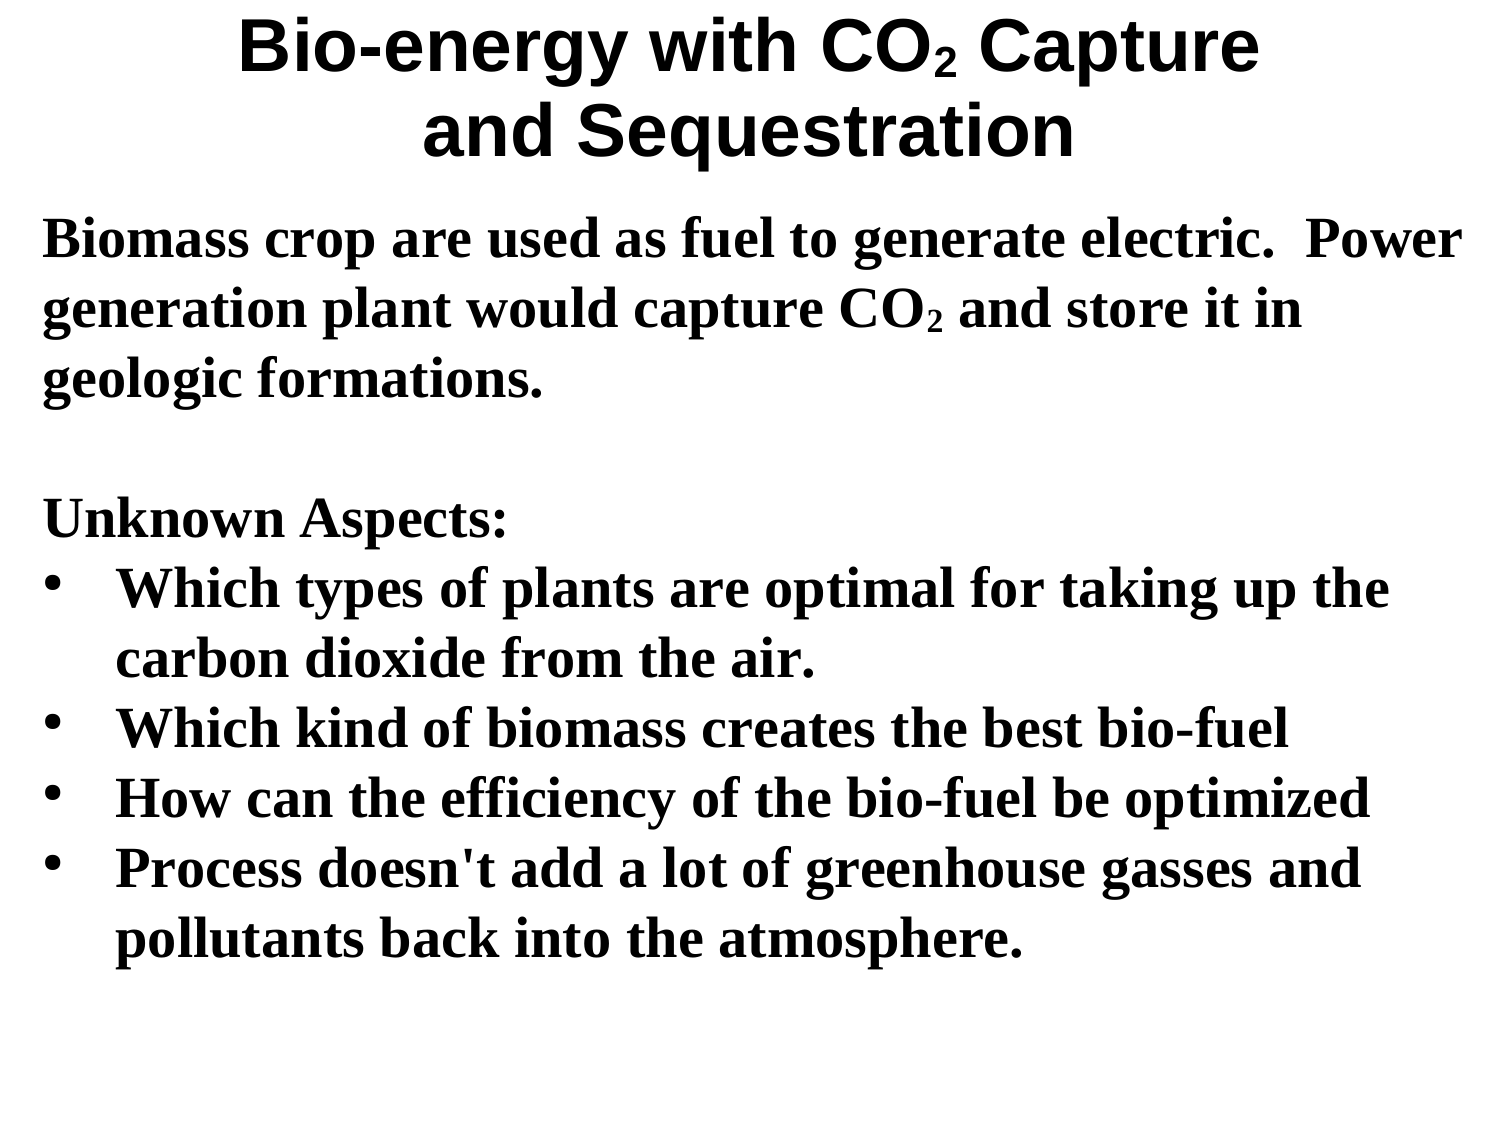

Bio-energy with CO2 Capture
and Sequestration
Biomass crop are used as fuel to generate electric. Power generation plant would capture CO2 and store it in geologic formations.
Unknown Aspects:
Which types of plants are optimal for taking up the carbon dioxide from the air.
Which kind of biomass creates the best bio-fuel
How can the efficiency of the bio-fuel be optimized
Process doesn't add a lot of greenhouse gasses and pollutants back into the atmosphere.